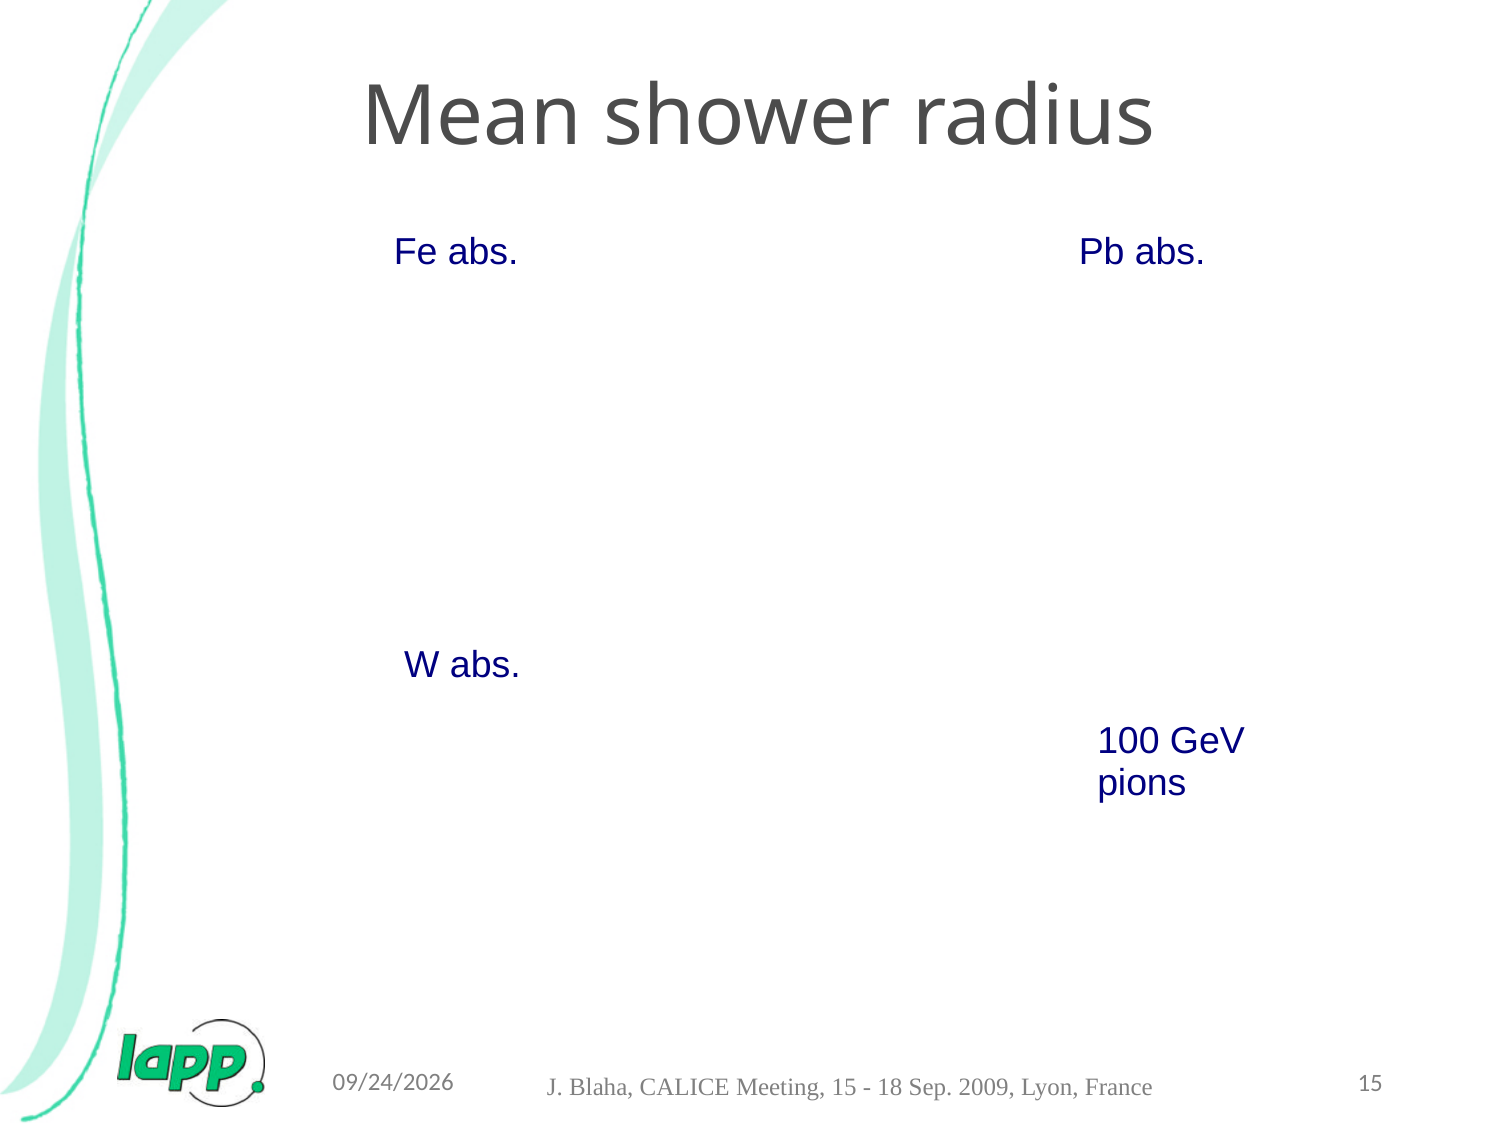

Mean shower radius
#
Fe abs.
Pb abs.
W abs.
100 GeV pions
15
J. Blaha, CALICE Meeting, 15 - 18 Sep. 2009, Lyon, France